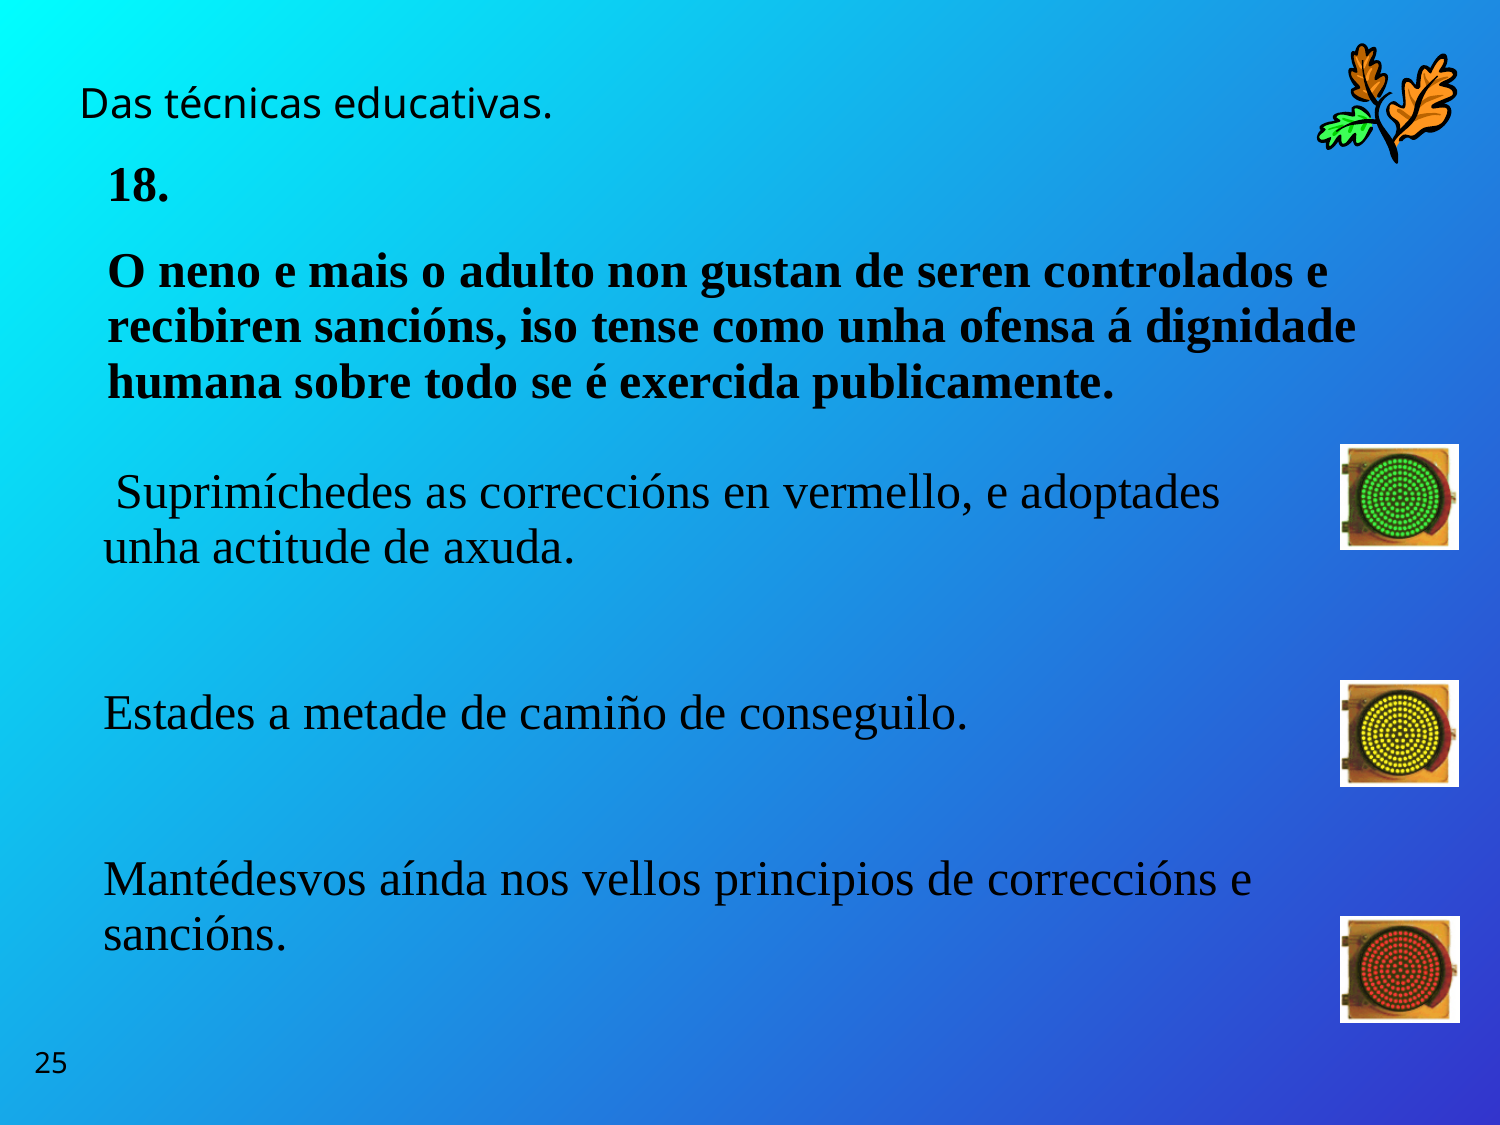

Das técnicas educativas.
	18.
	O neno e mais o adulto non gustan de seren controlados e recibiren sancións, iso tense como unha ofensa á dignidade humana sobre todo se é exercida publicamente.
 Suprimíchedes as correccións en vermello, e adoptades unha actitude de axuda.
Estades a metade de camiño de conseguilo.
Mantédesvos aínda nos vellos principios de correccións e sancións.
25